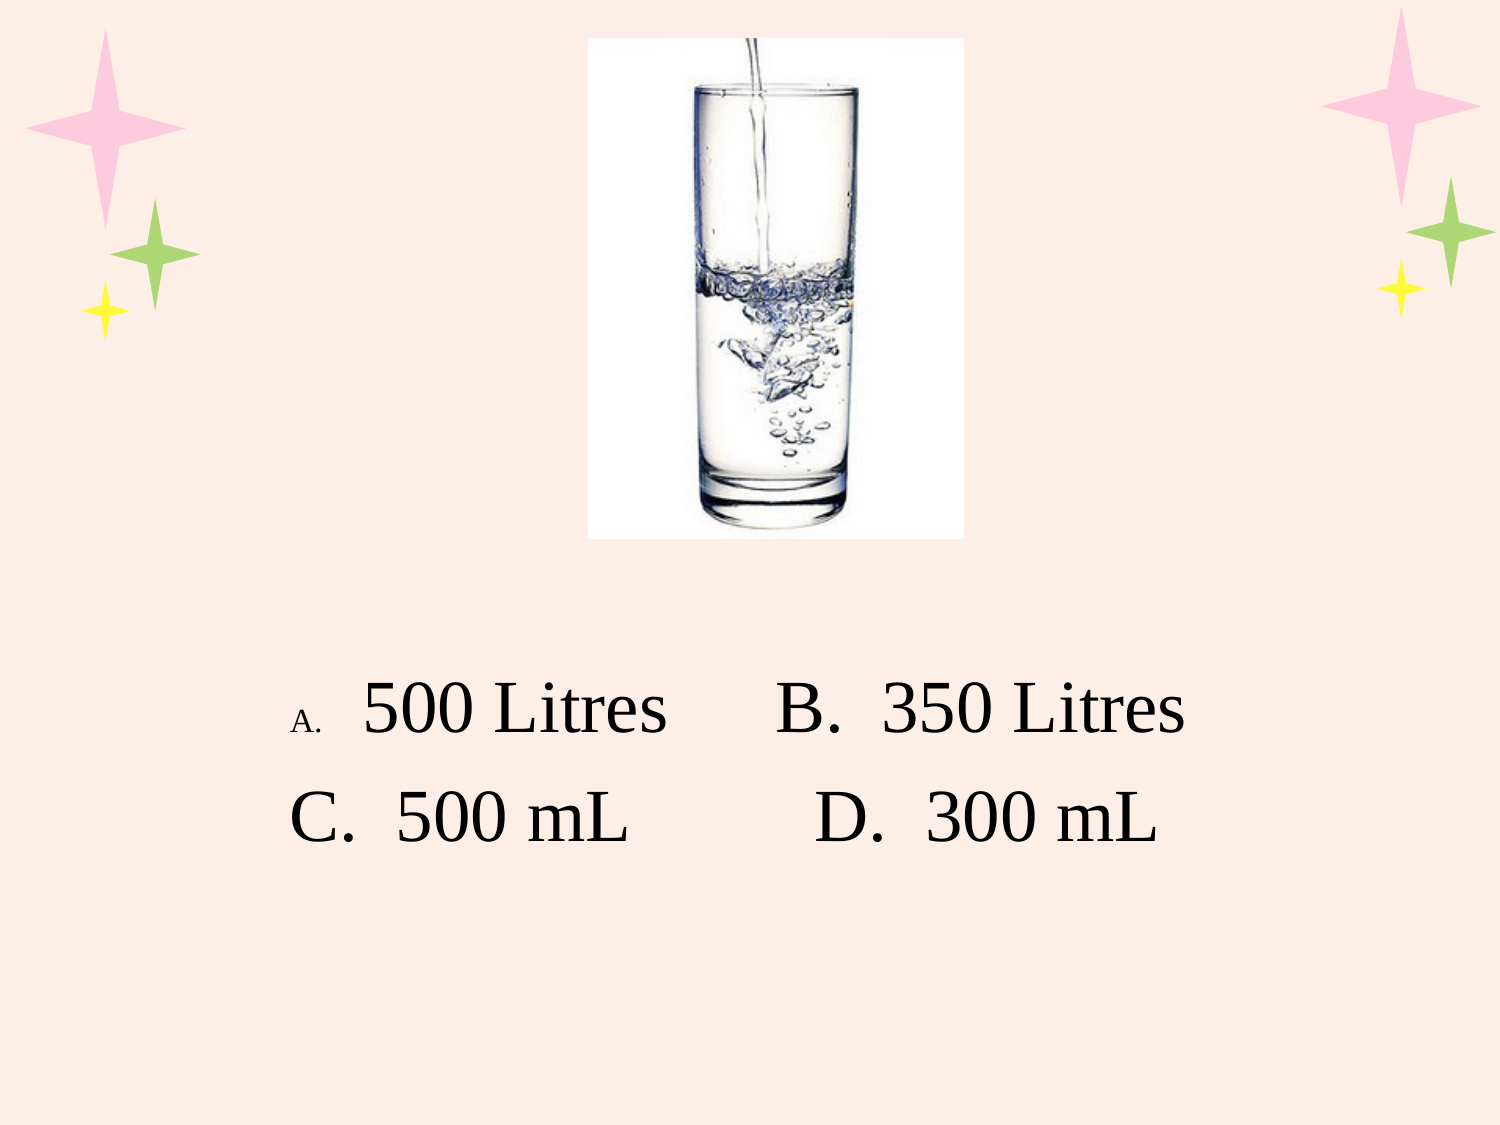

500 Litres		B. 350 Litres
C. 500 mL	 D. 300 mL